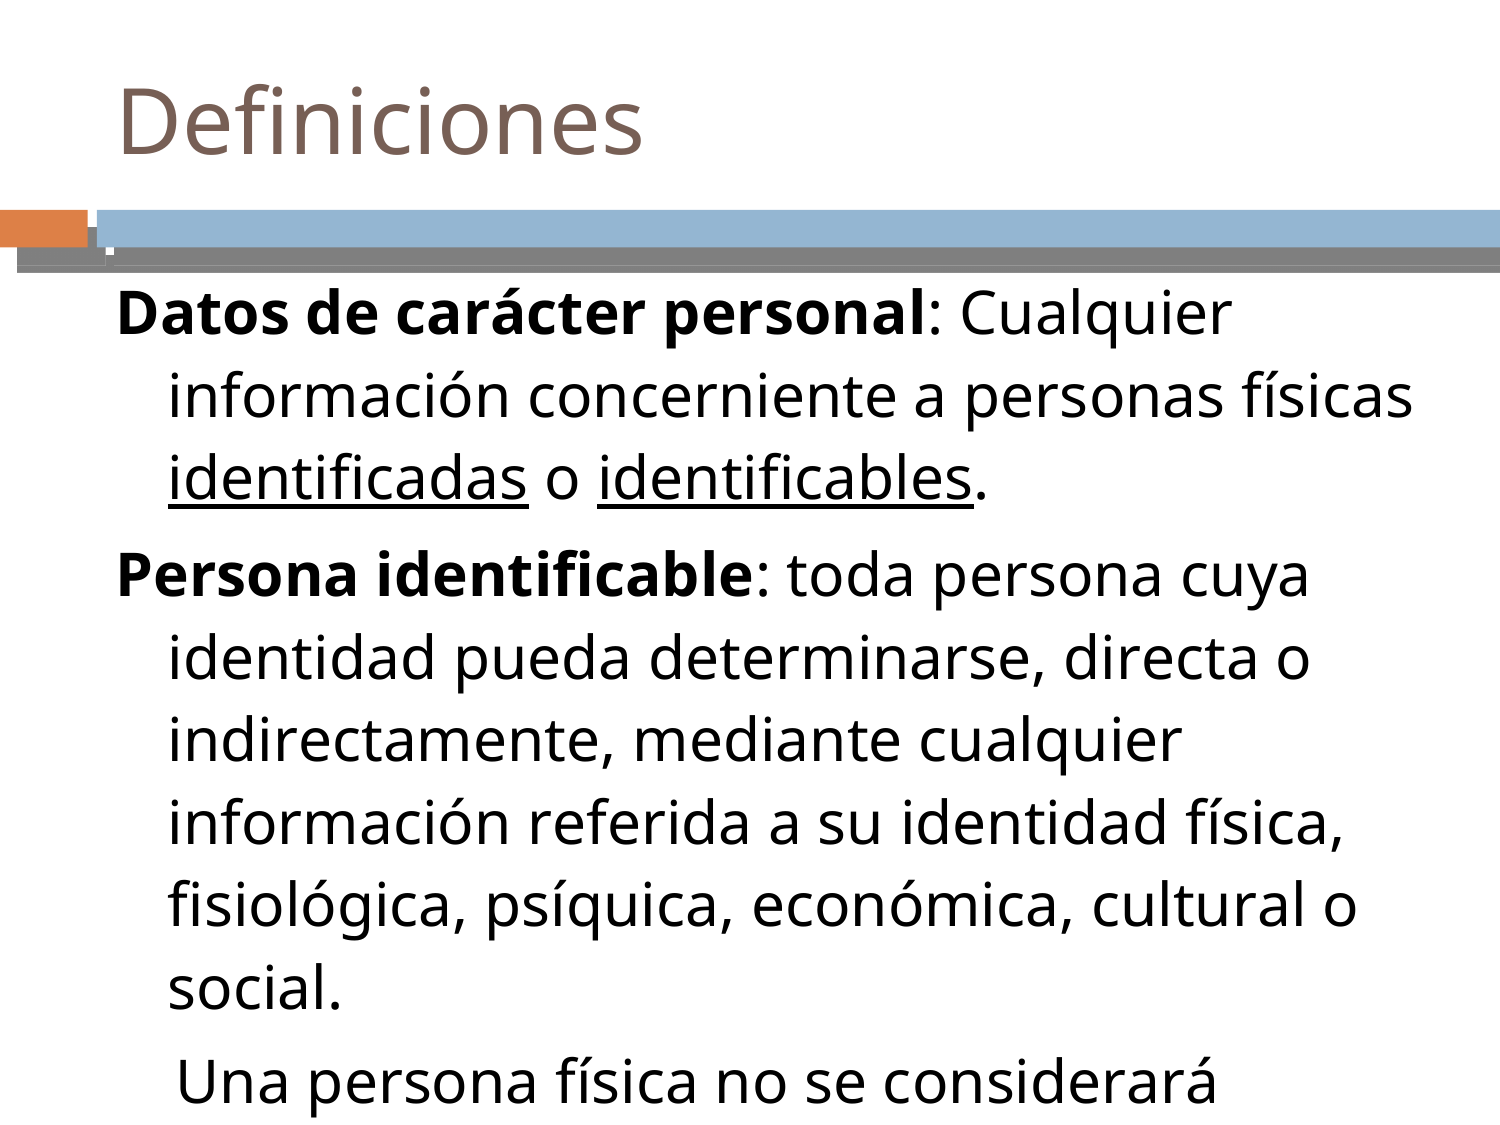

# Definiciones
Datos de carácter personal: Cualquier información concerniente a personas físicas identificadas o identificables.
Persona identificable: toda persona cuya identidad pueda determinarse, directa o indirectamente, mediante cualquier información referida a su identidad física, fisiológica, psíquica, económica, cultural o social.
Una persona física no se considerará identificable si dicha identificación requiere plazos o actividades desproporcionados.